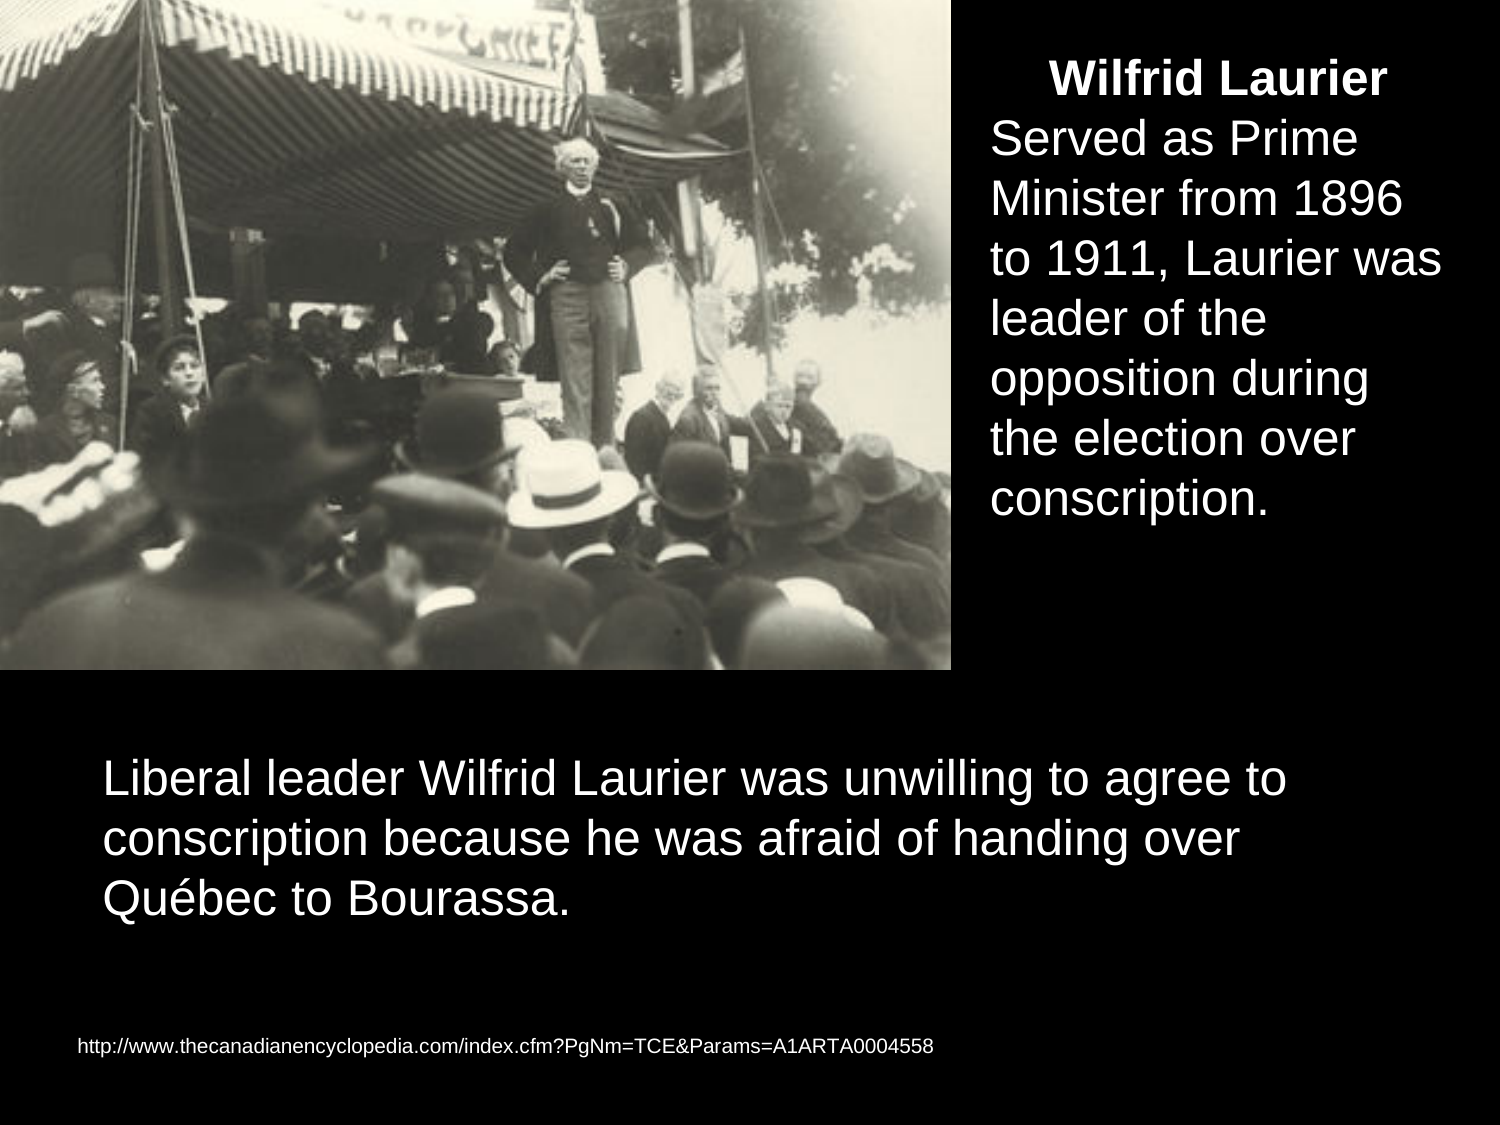

Wilfrid Laurier
Served as Prime Minister from 1896 to 1911, Laurier was leader of the opposition during the election over conscription.
Liberal leader Wilfrid Laurier was unwilling to agree to conscription because he was afraid of handing over Québec to Bourassa.
http://www.thecanadianencyclopedia.com/index.cfm?PgNm=TCE&Params=A1ARTA0004558